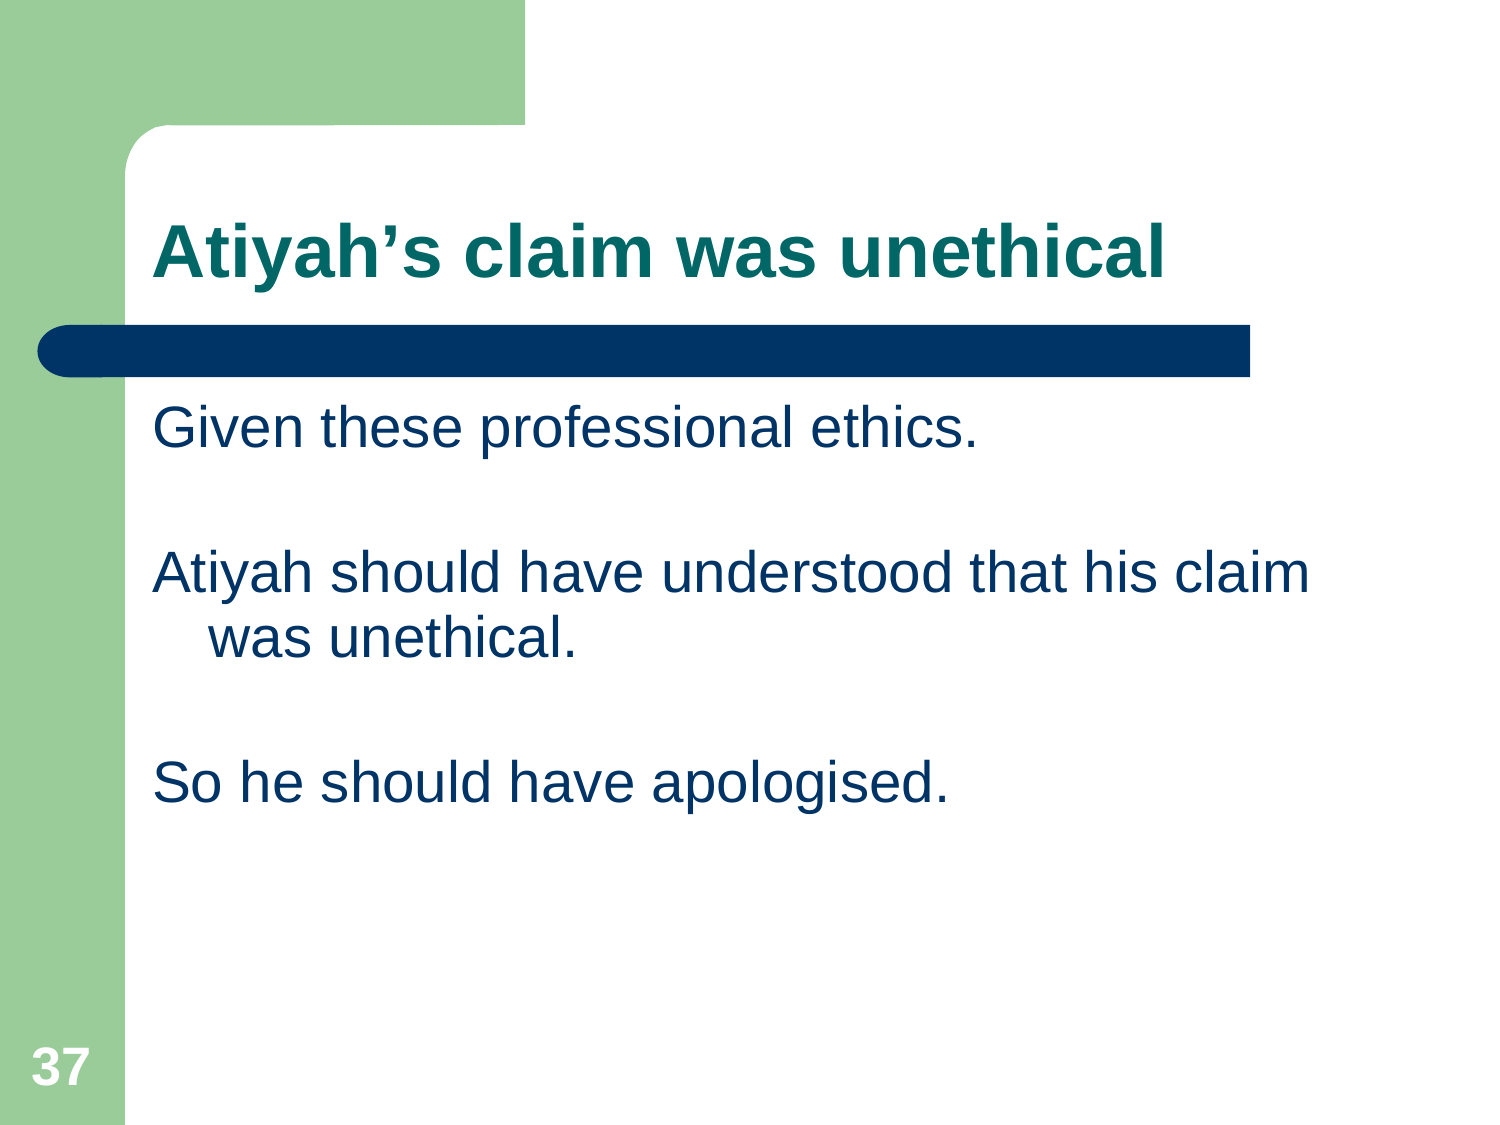

# Atiyah’s claim was unethical
Given these professional ethics.
Atiyah should have understood that his claim was unethical.
So he should have apologised.
37